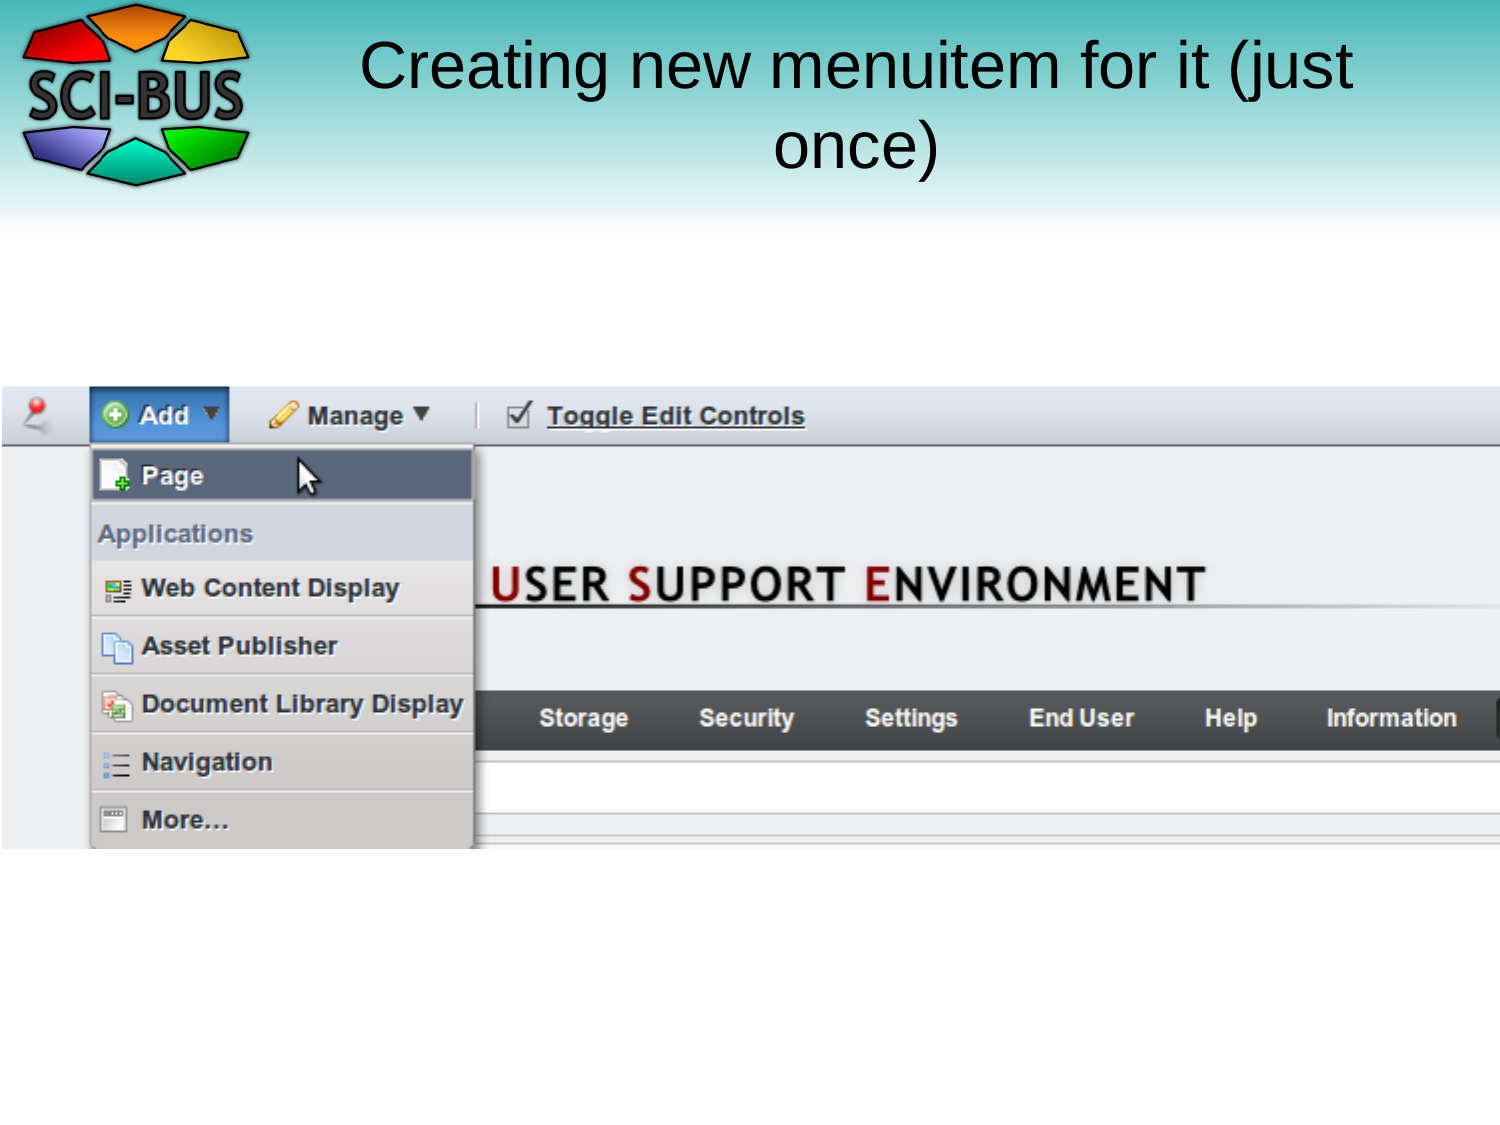

# Creating new menuitem for it (just once)